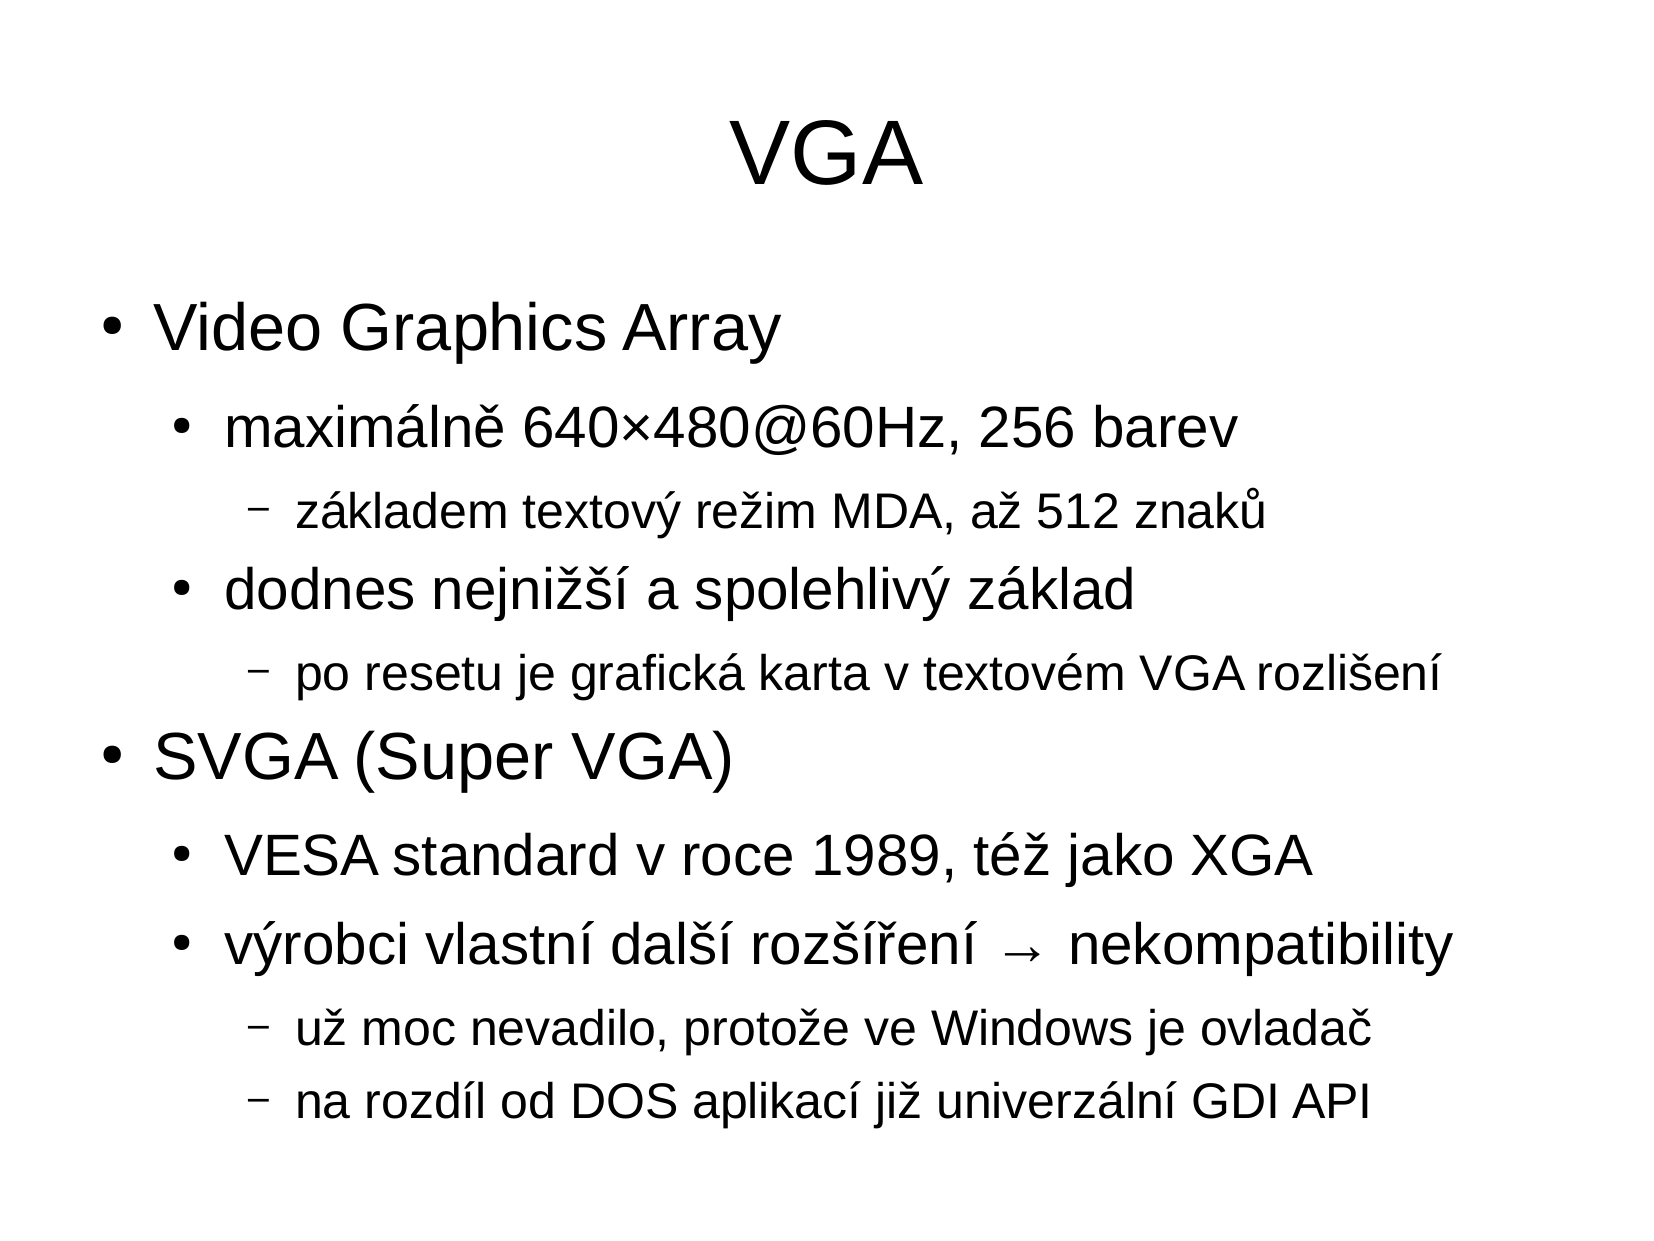

# VGA
Video Graphics Array
maximálně 640×480@60Hz, 256 barev
základem textový režim MDA, až 512 znaků
dodnes nejnižší a spolehlivý základ
po resetu je grafická karta v textovém VGA rozlišení
SVGA (Super VGA)
VESA standard v roce 1989, též jako XGA
výrobci vlastní další rozšíření → nekompatibility
už moc nevadilo, protože ve Windows je ovladač
na rozdíl od DOS aplikací již univerzální GDI API